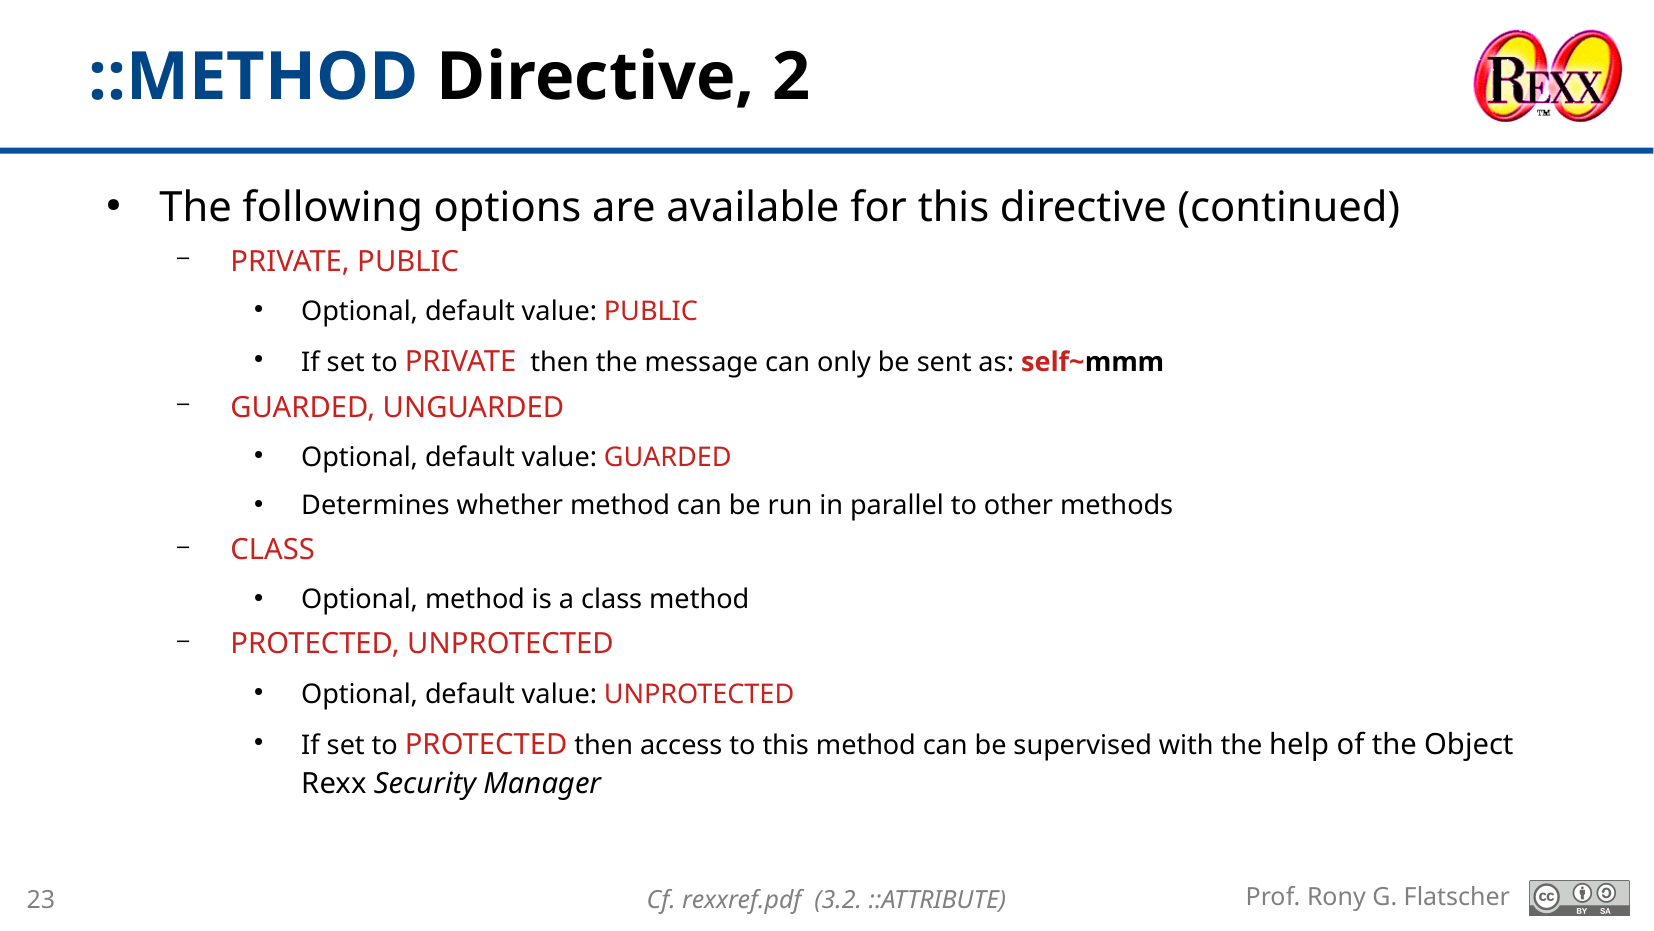

# ::METHOD Directive, 2
The following options are available for this directive (continued)
PRIVATE, PUBLIC
Optional, default value: PUBLIC
If set to PRIVATE then the message can only be sent as: self~mmm
GUARDED, UNGUARDED
Optional, default value: GUARDED
Determines whether method can be run in parallel to other methods
CLASS
Optional, method is a class method
PROTECTED, UNPROTECTED
Optional, default value: UNPROTECTED
If set to PROTECTED then access to this method can be supervised with the help of the Object Rexx Security Manager
Cf. rexxref.pdf (3.2. ::ATTRIBUTE)